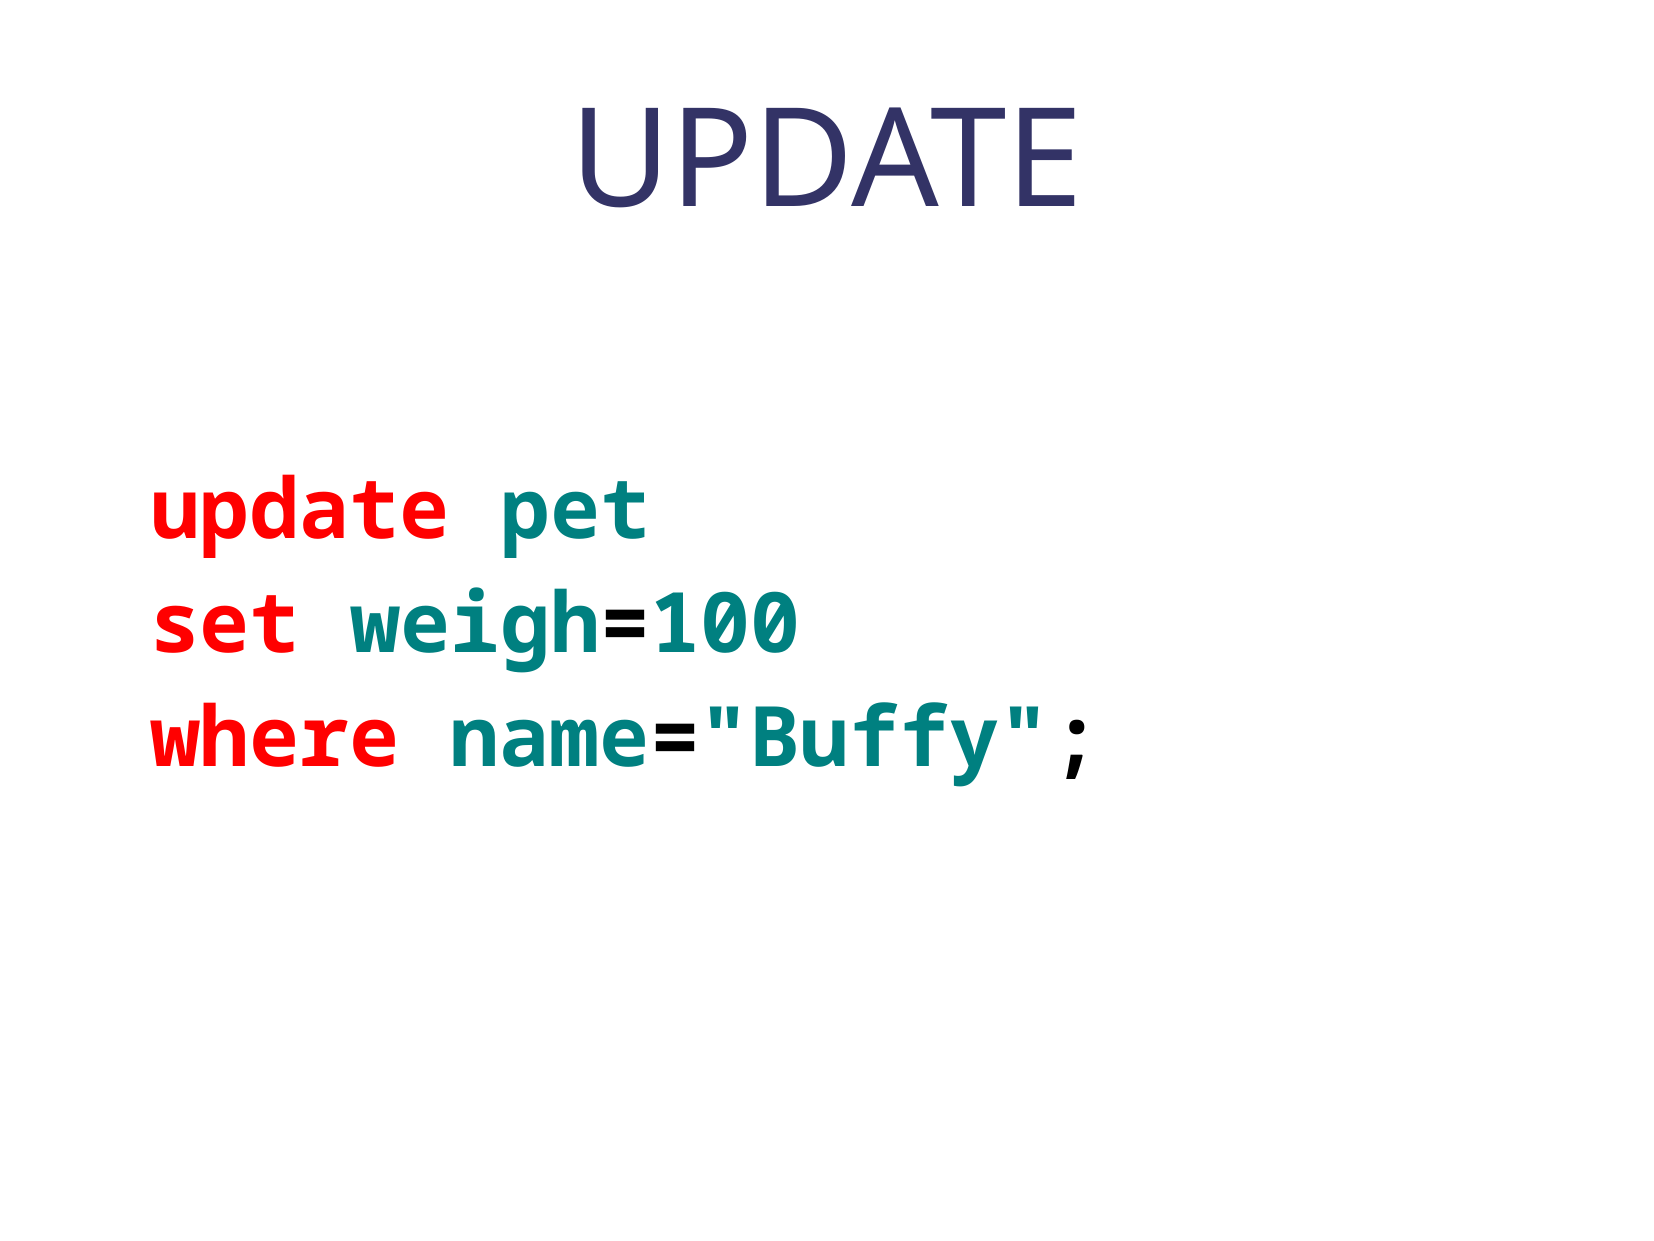

# UPDATE
update pet
set weigh=100
where name="Buffy";